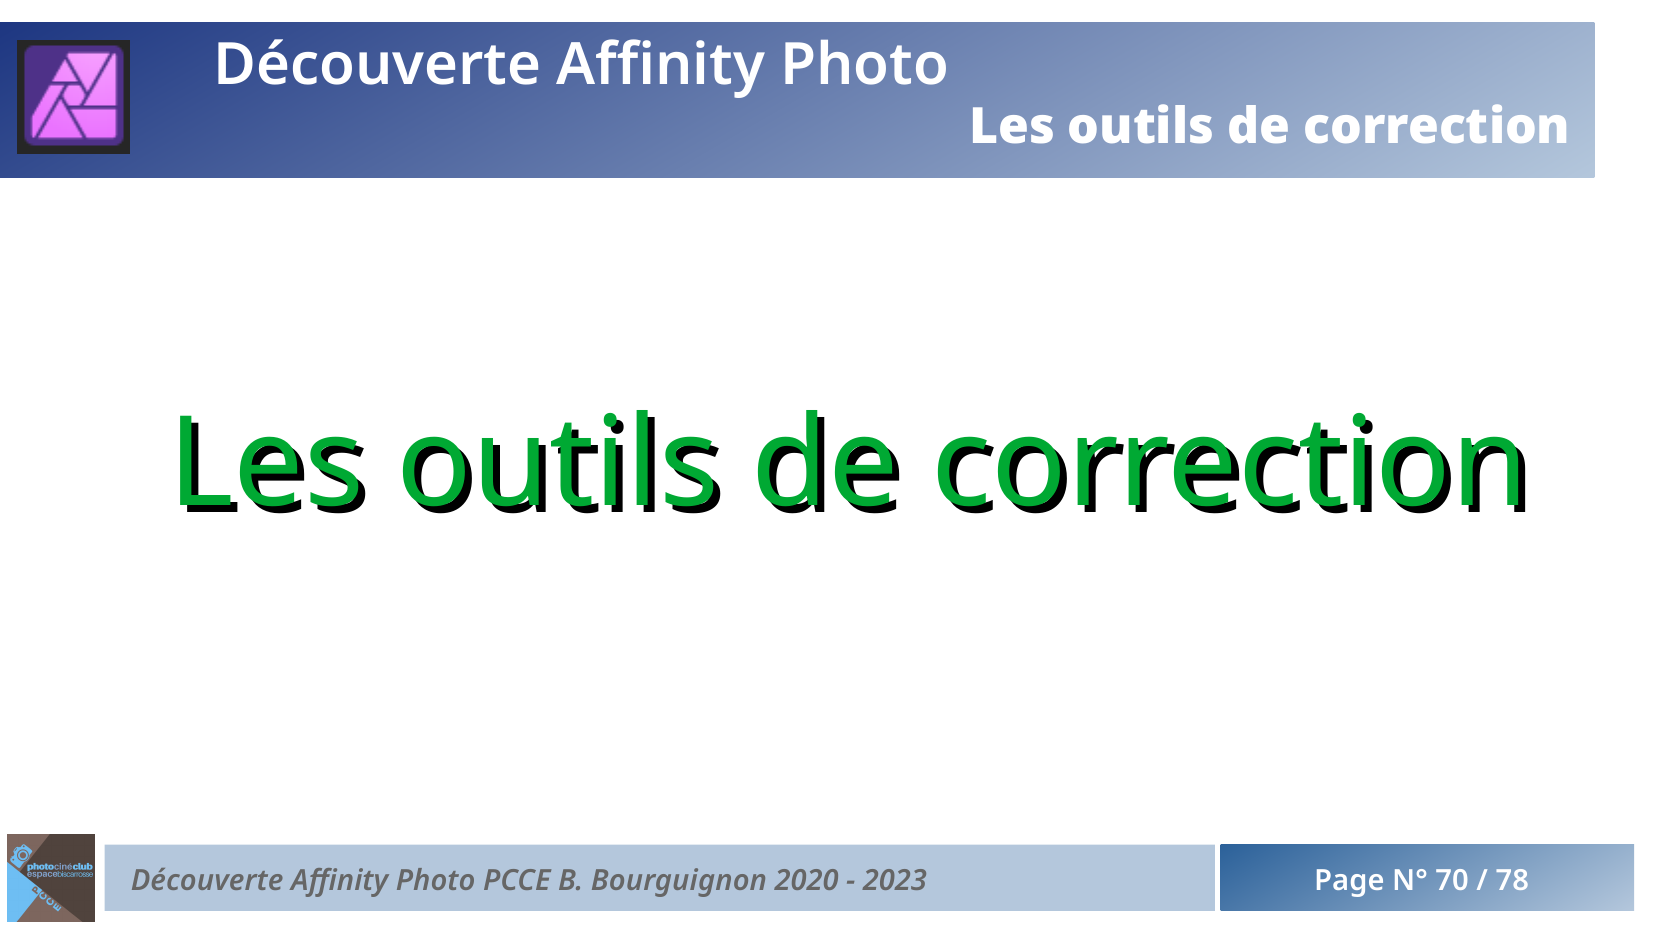

# Les outils de correction
Les outils de correction